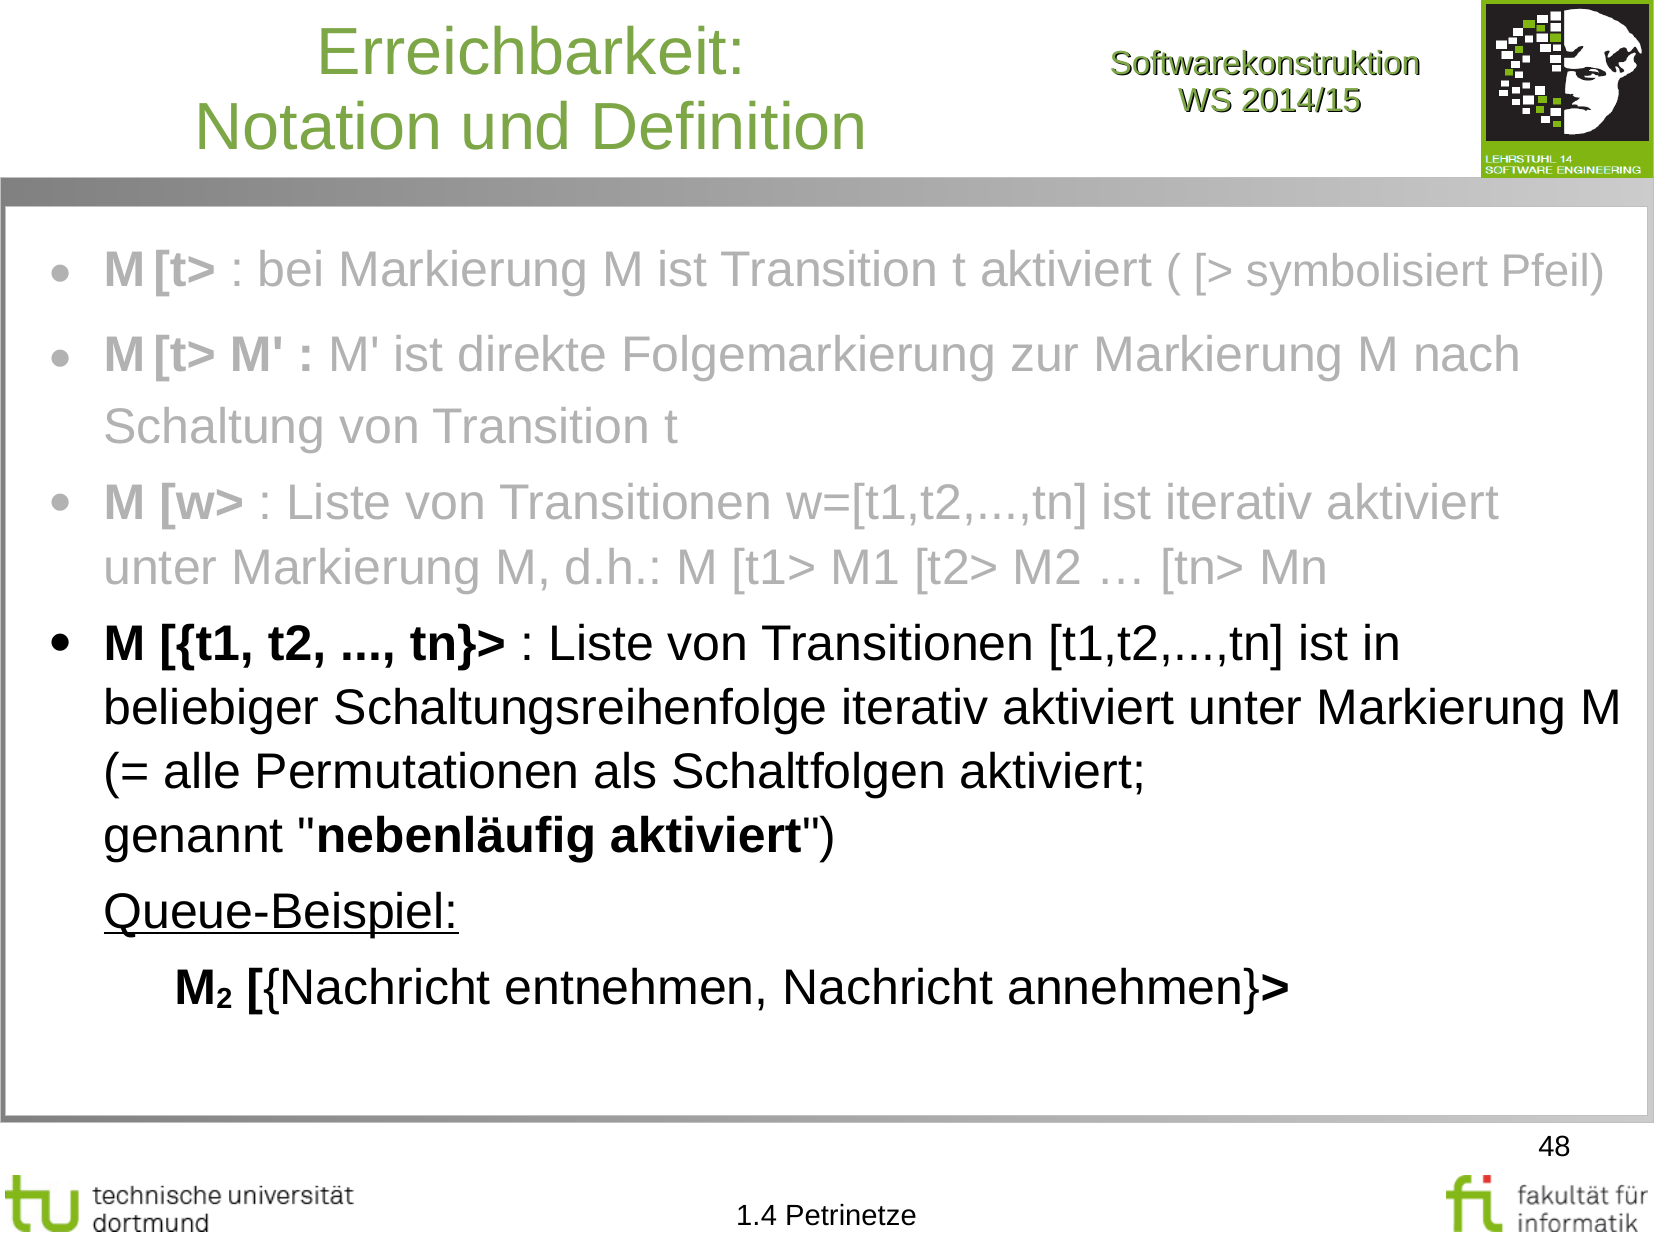

# Erreichbarkeit: Notation und Definition
M [t> : bei Markierung M ist Transition t aktiviert ( [> symbolisiert Pfeil)
M [t> M' : M' ist direkte Folgemarkierung zur Markierung M nach Schaltung von Transition t
M [w> : Liste von Transitionen w=[t1,t2,...,tn] ist iterativ aktiviert unter Markierung M, d.h.: M [t1> M1 [t2> M2 … [tn> Mn
M [{t1, t2, ..., tn}> : Liste von Transitionen [t1,t2,...,tn] ist in beliebiger Schaltungsreihenfolge iterativ aktiviert unter Markierung M (= alle Permutationen als Schaltfolgen aktiviert;
genannt "nebenläufig aktiviert")
Queue-Beispiel:
M2 [{Nachricht entnehmen, Nachricht annehmen}>
48
1.4 Petrinetze